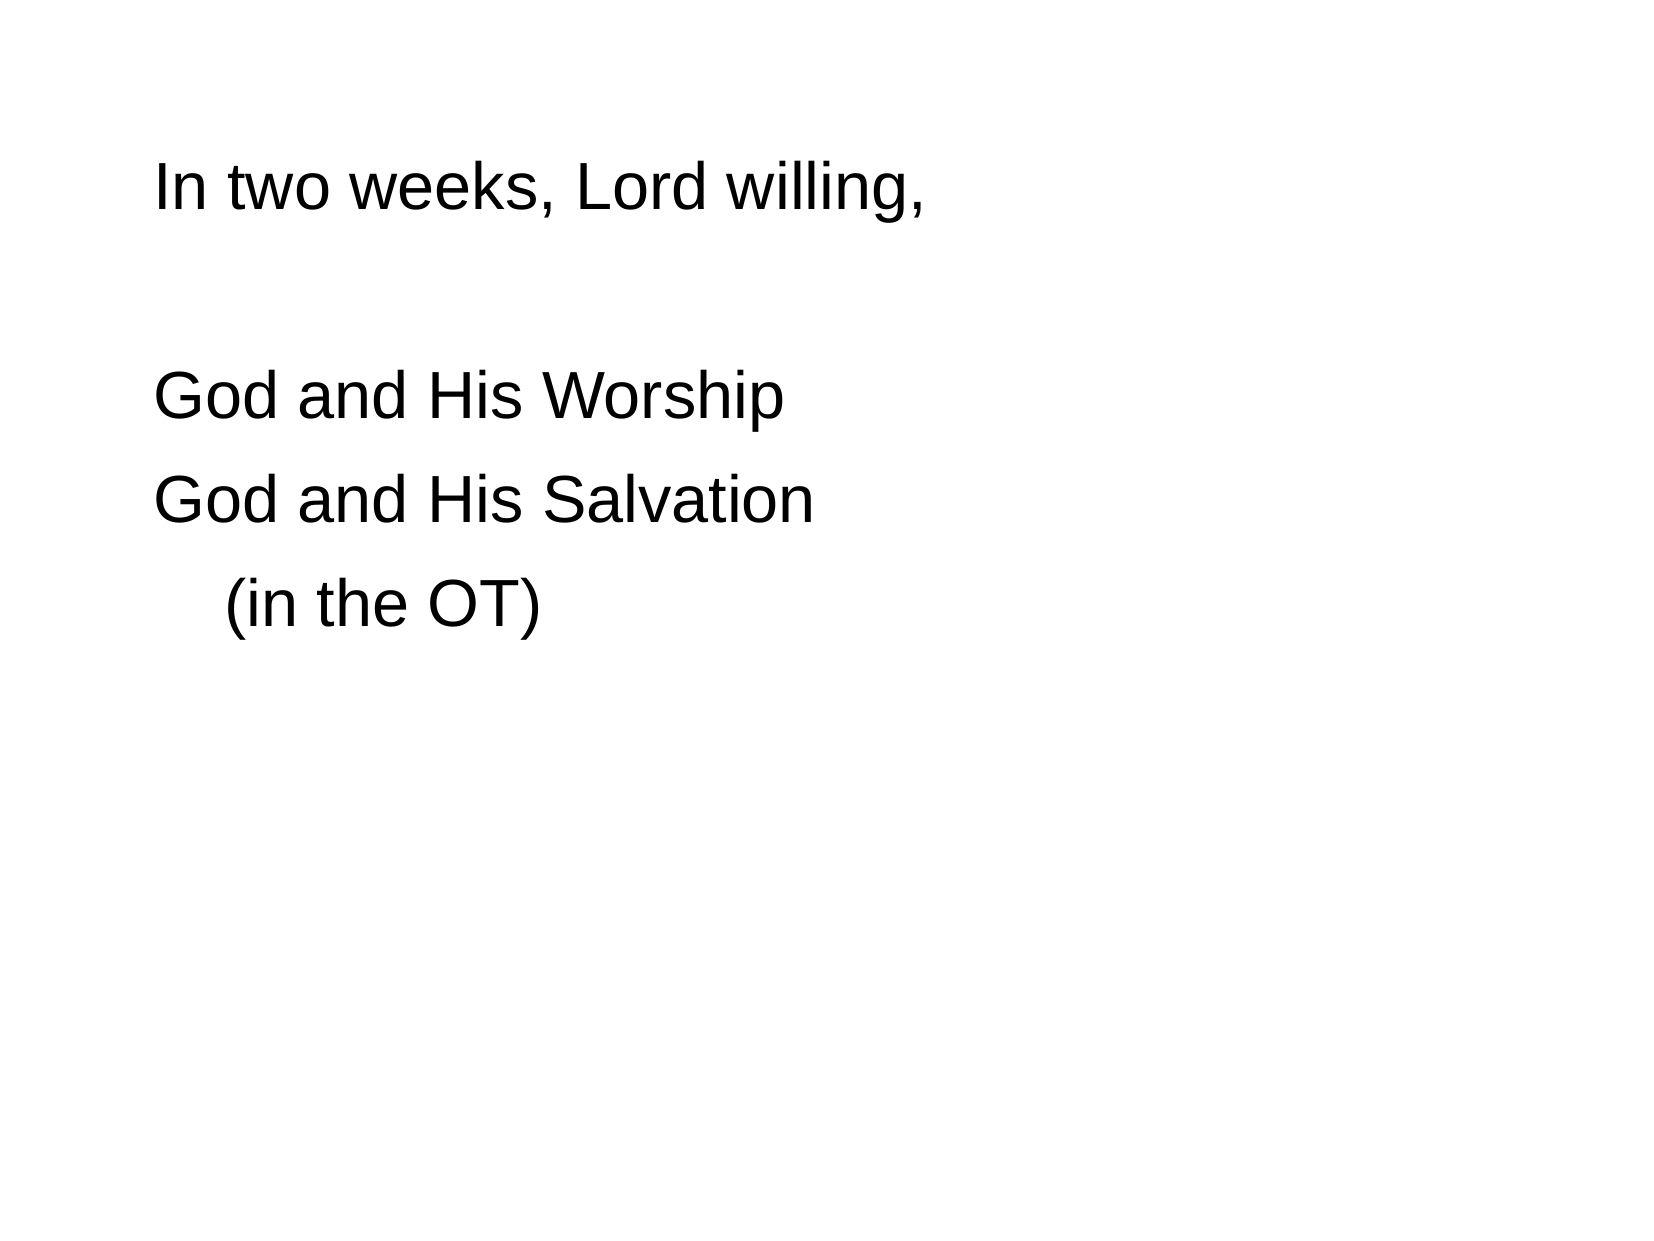

# In two weeks, Lord willing,
God and His Worship
God and His Salvation
(in the OT)